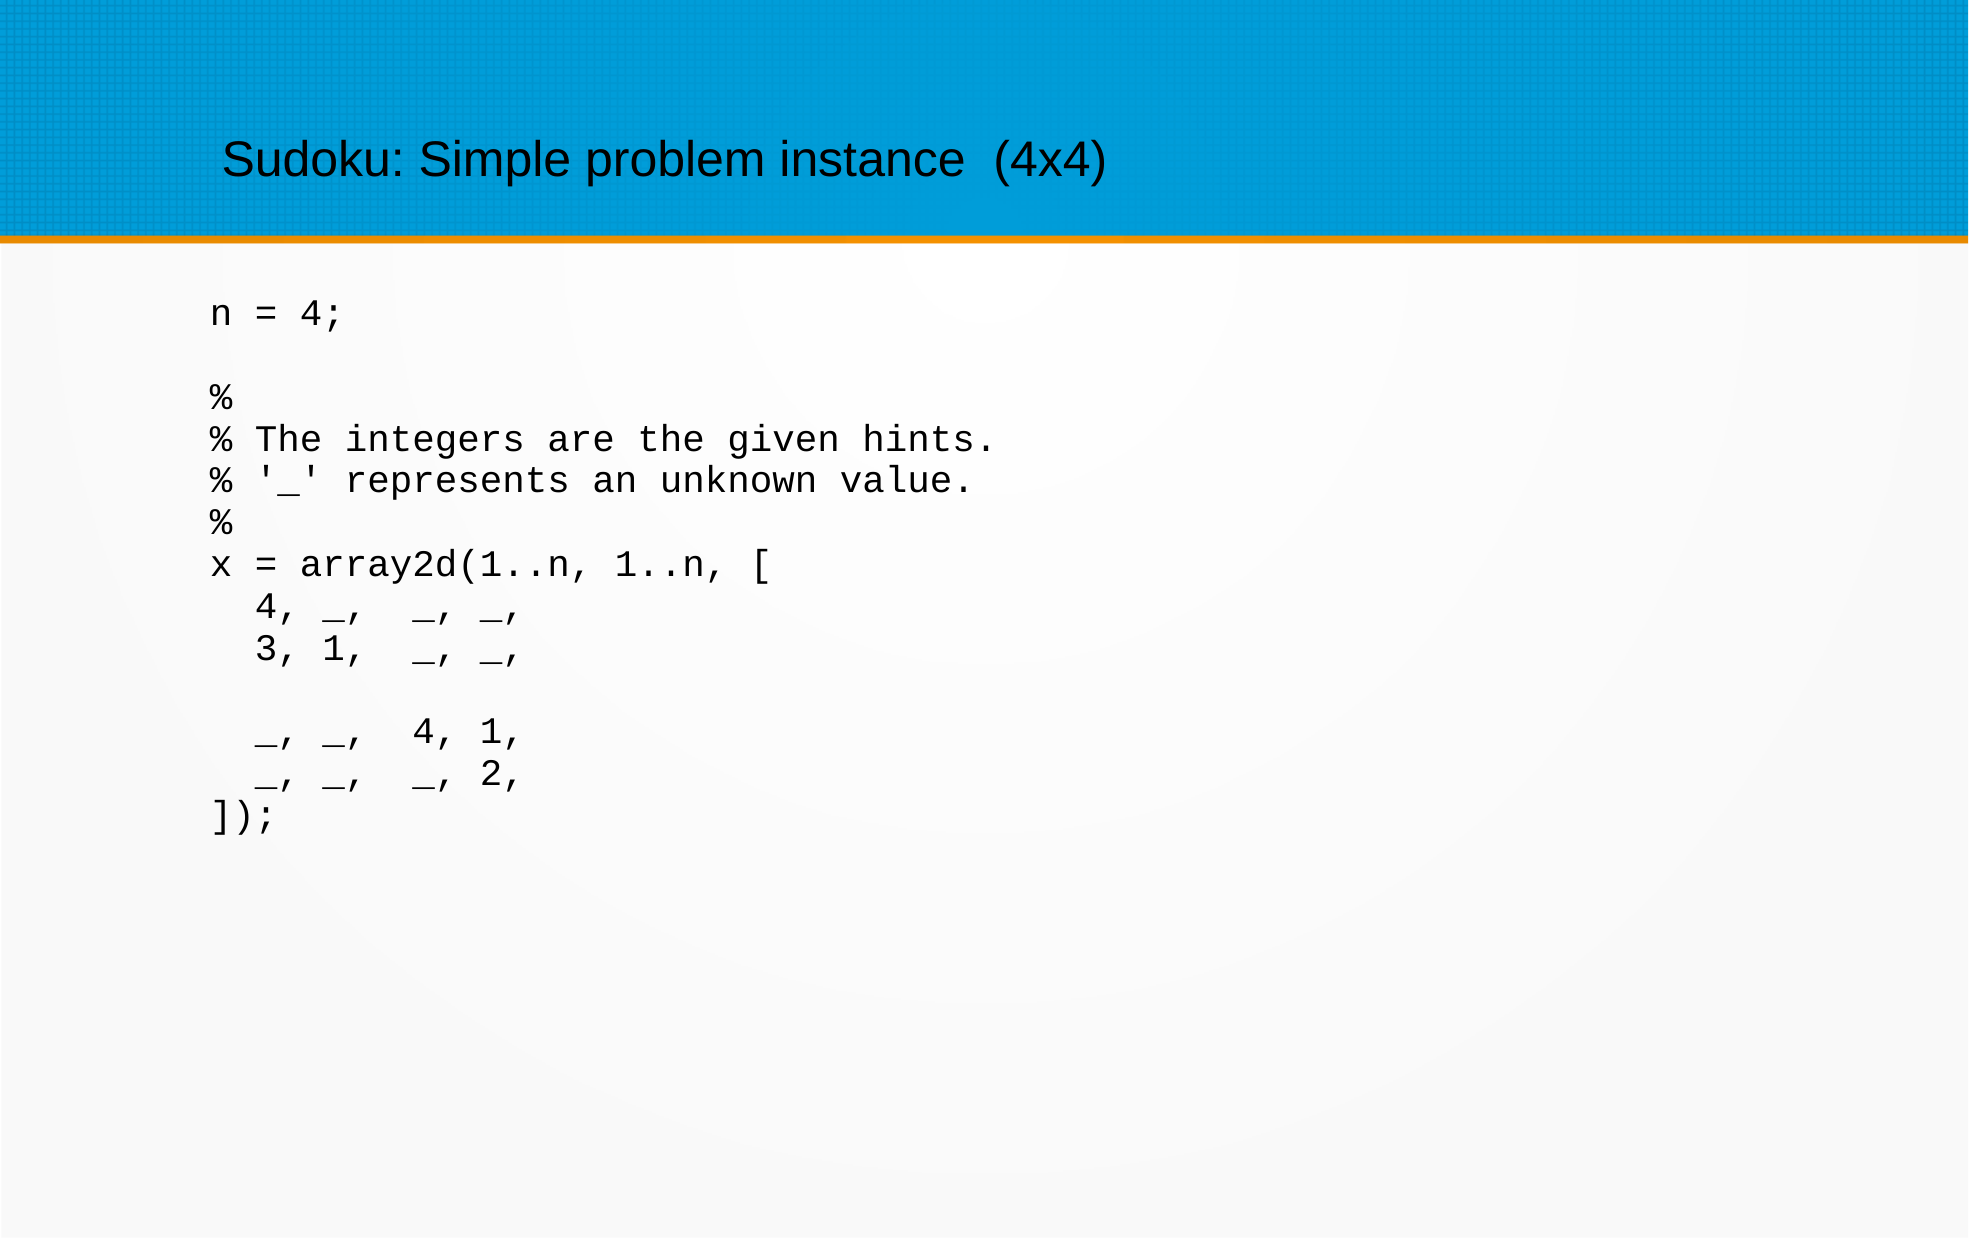

Sudoku: Simple problem instance (4x4)
n = 4;
%
% The integers are the given hints.
% '_' represents an unknown value.
%
x = array2d(1..n, 1..n, [
 4, _, _, _,
 3, 1, _, _,
 _, _, 4, 1,
 _, _, _, 2,
]);